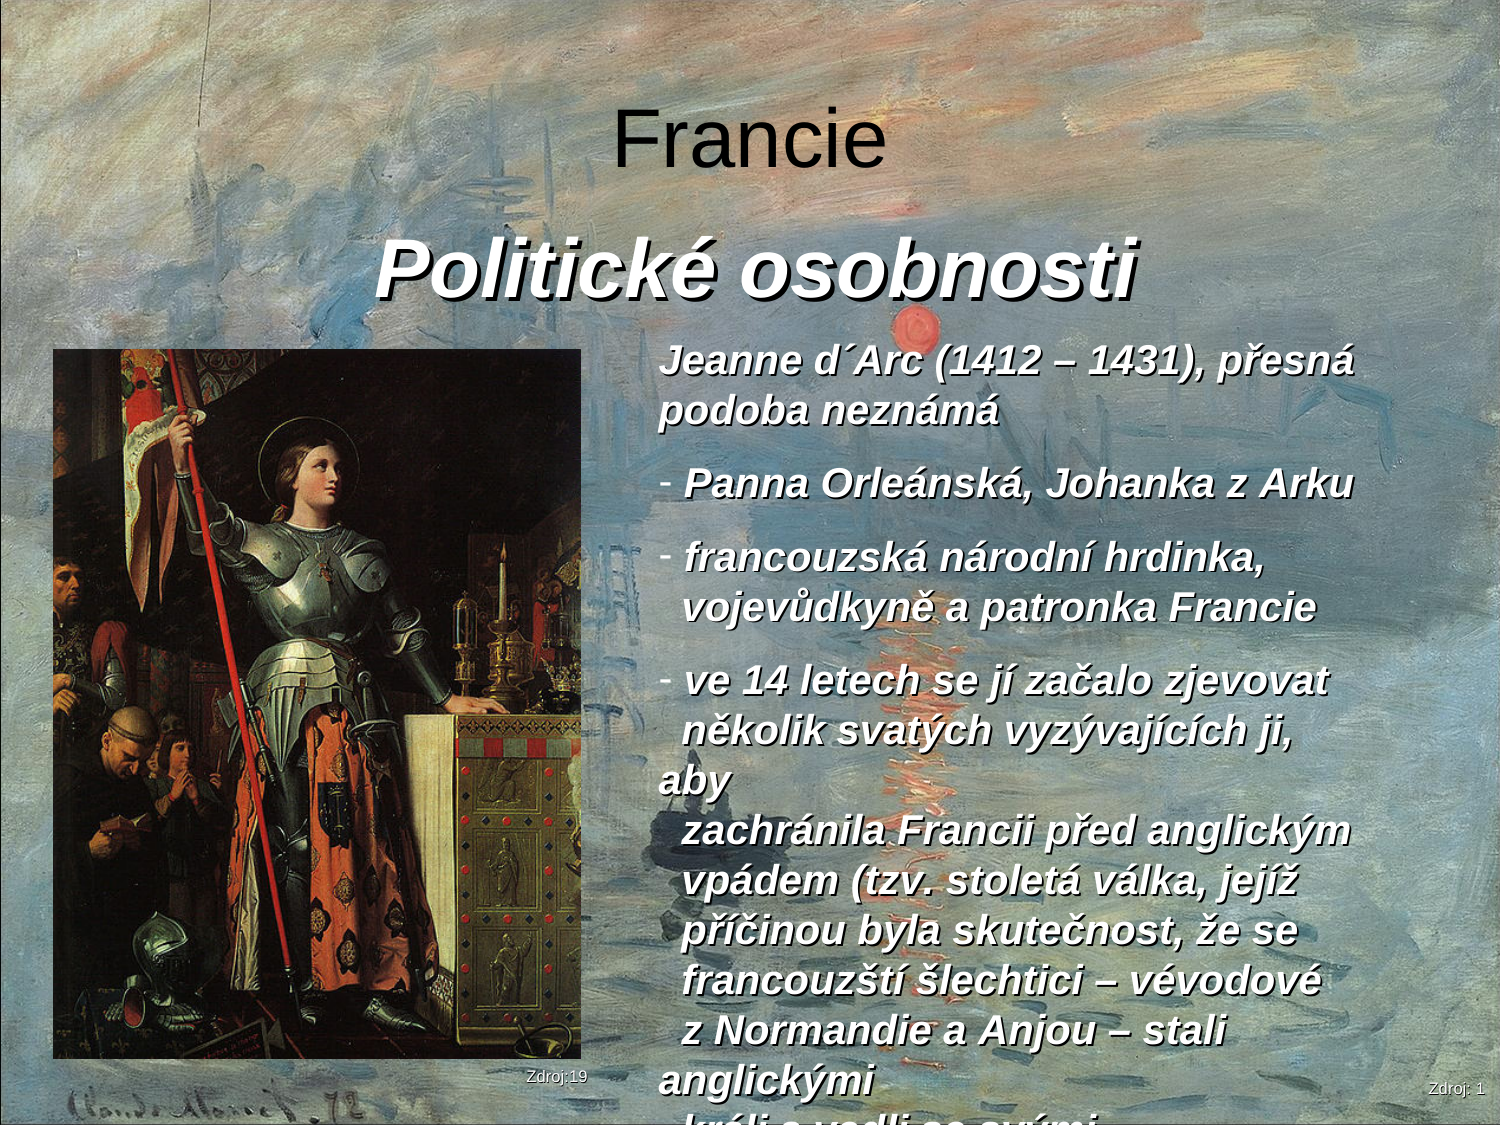

# Francie
Politické osobnosti
Jeanne d´Arc (1412 – 1431), přesná podoba neznámá
 Panna Orleánská, Johanka z Arku
 francouzská národní hrdinka,
 vojevůdkyně a patronka Francie
 ve 14 letech se jí začalo zjevovat
 několik svatých vyzývajících ji, aby
 zachránila Francii před anglickým
 vpádem (tzv. stoletá válka, jejíž
 příčinou byla skutečnost, že se
 francouzští šlechtici – vévodové
 z Normandie a Anjou – stali anglickými
 králi a vedli se svými francouzskými
 bratranci spor o své postavení)
Zdroj:19
Zdroj: 1